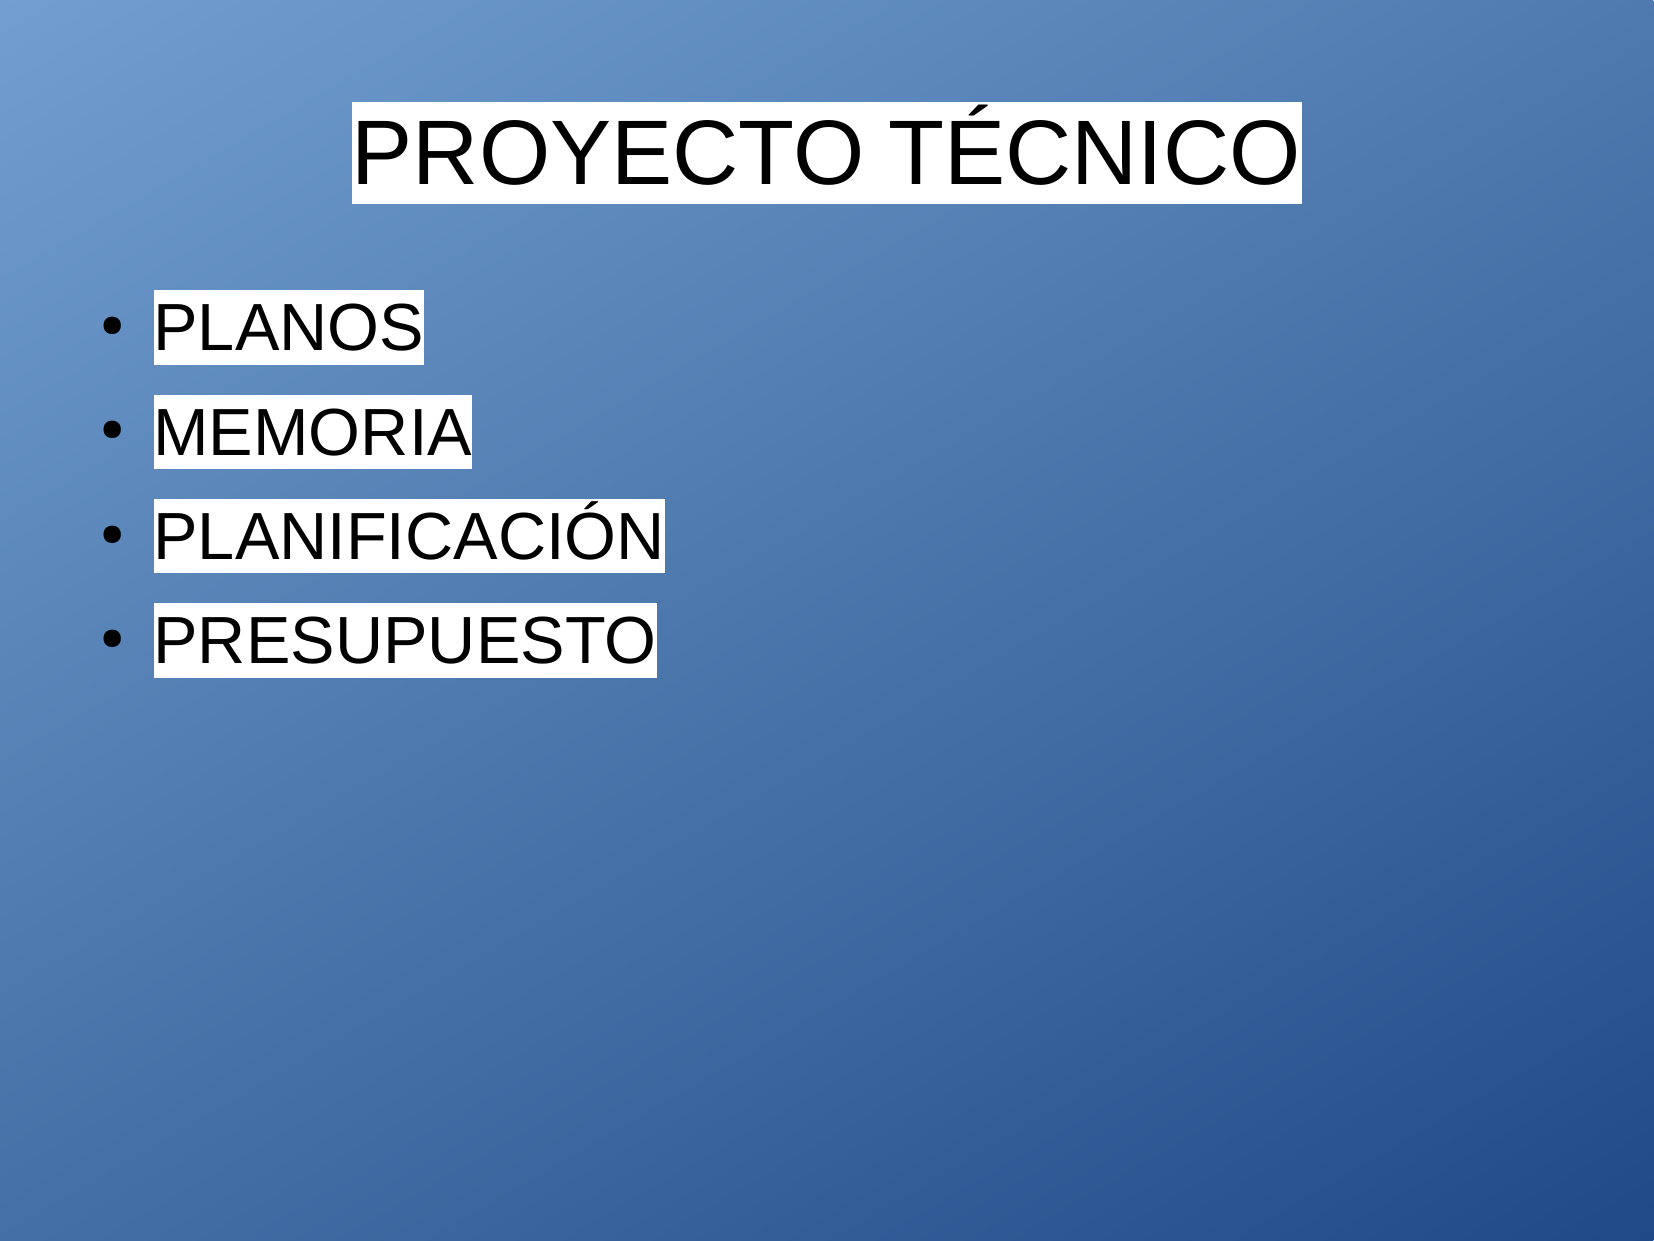

# PROYECTO TÉCNICO
PLANOS
MEMORIA
PLANIFICACIÓN
PRESUPUESTO